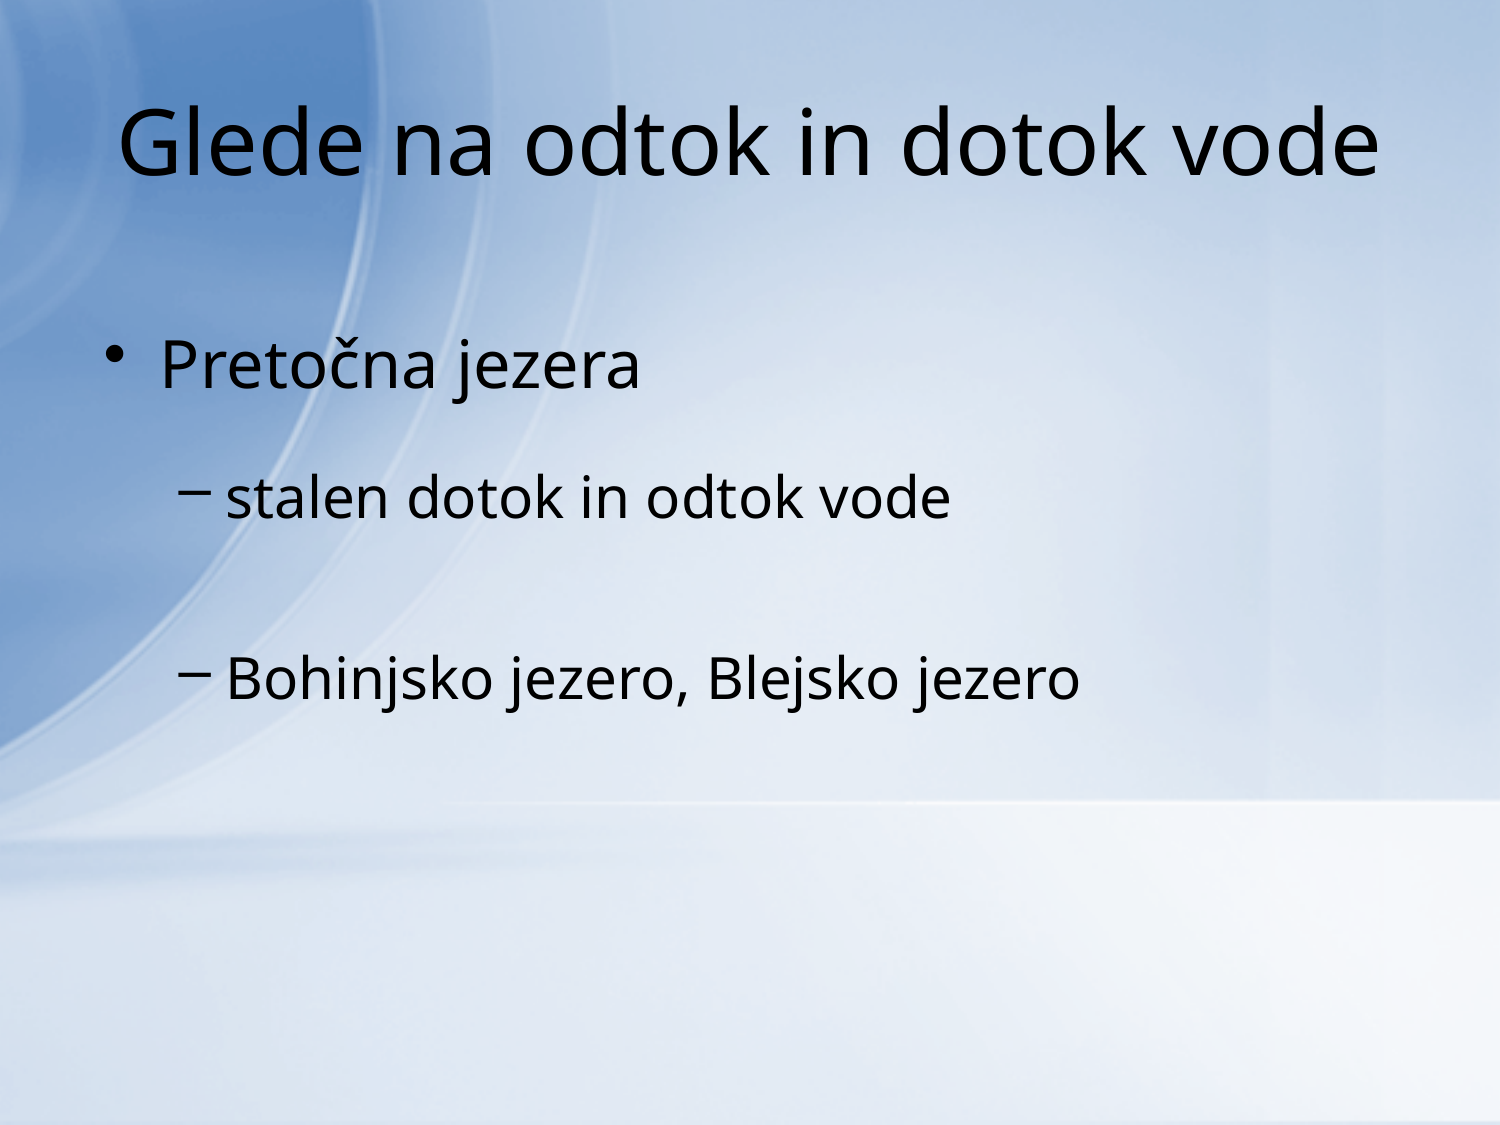

# Glede na odtok in dotok vode
Pretočna jezera
stalen dotok in odtok vode
Bohinjsko jezero, Blejsko jezero